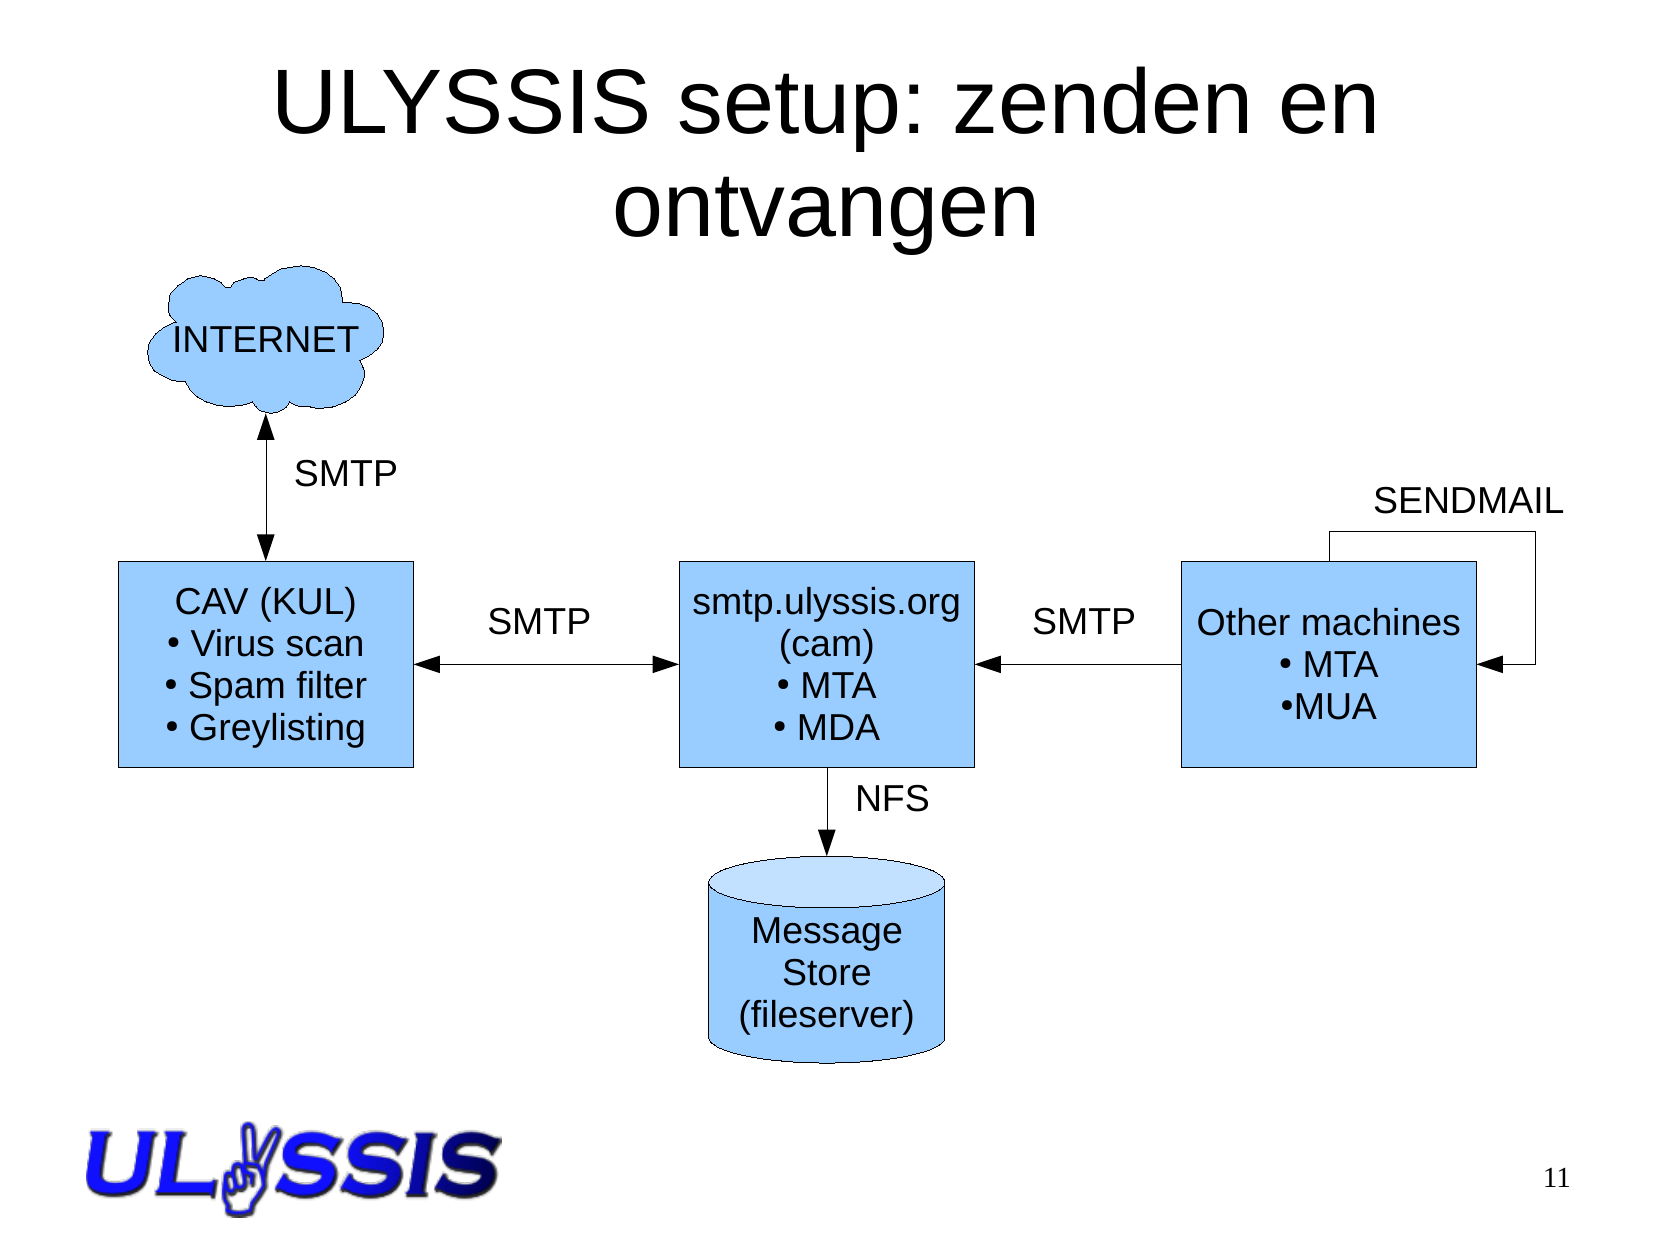

# ULYSSIS setup: zenden en ontvangen
INTERNET
SMTP
SENDMAIL
CAV (KUL)
 Virus scan
 Spam filter
 Greylisting
smtp.ulyssis.org
(cam)
 MTA
 MDA
Other machines
 MTA
MUA
SMTP
SMTP
NFS
Message
Store
(fileserver)
11